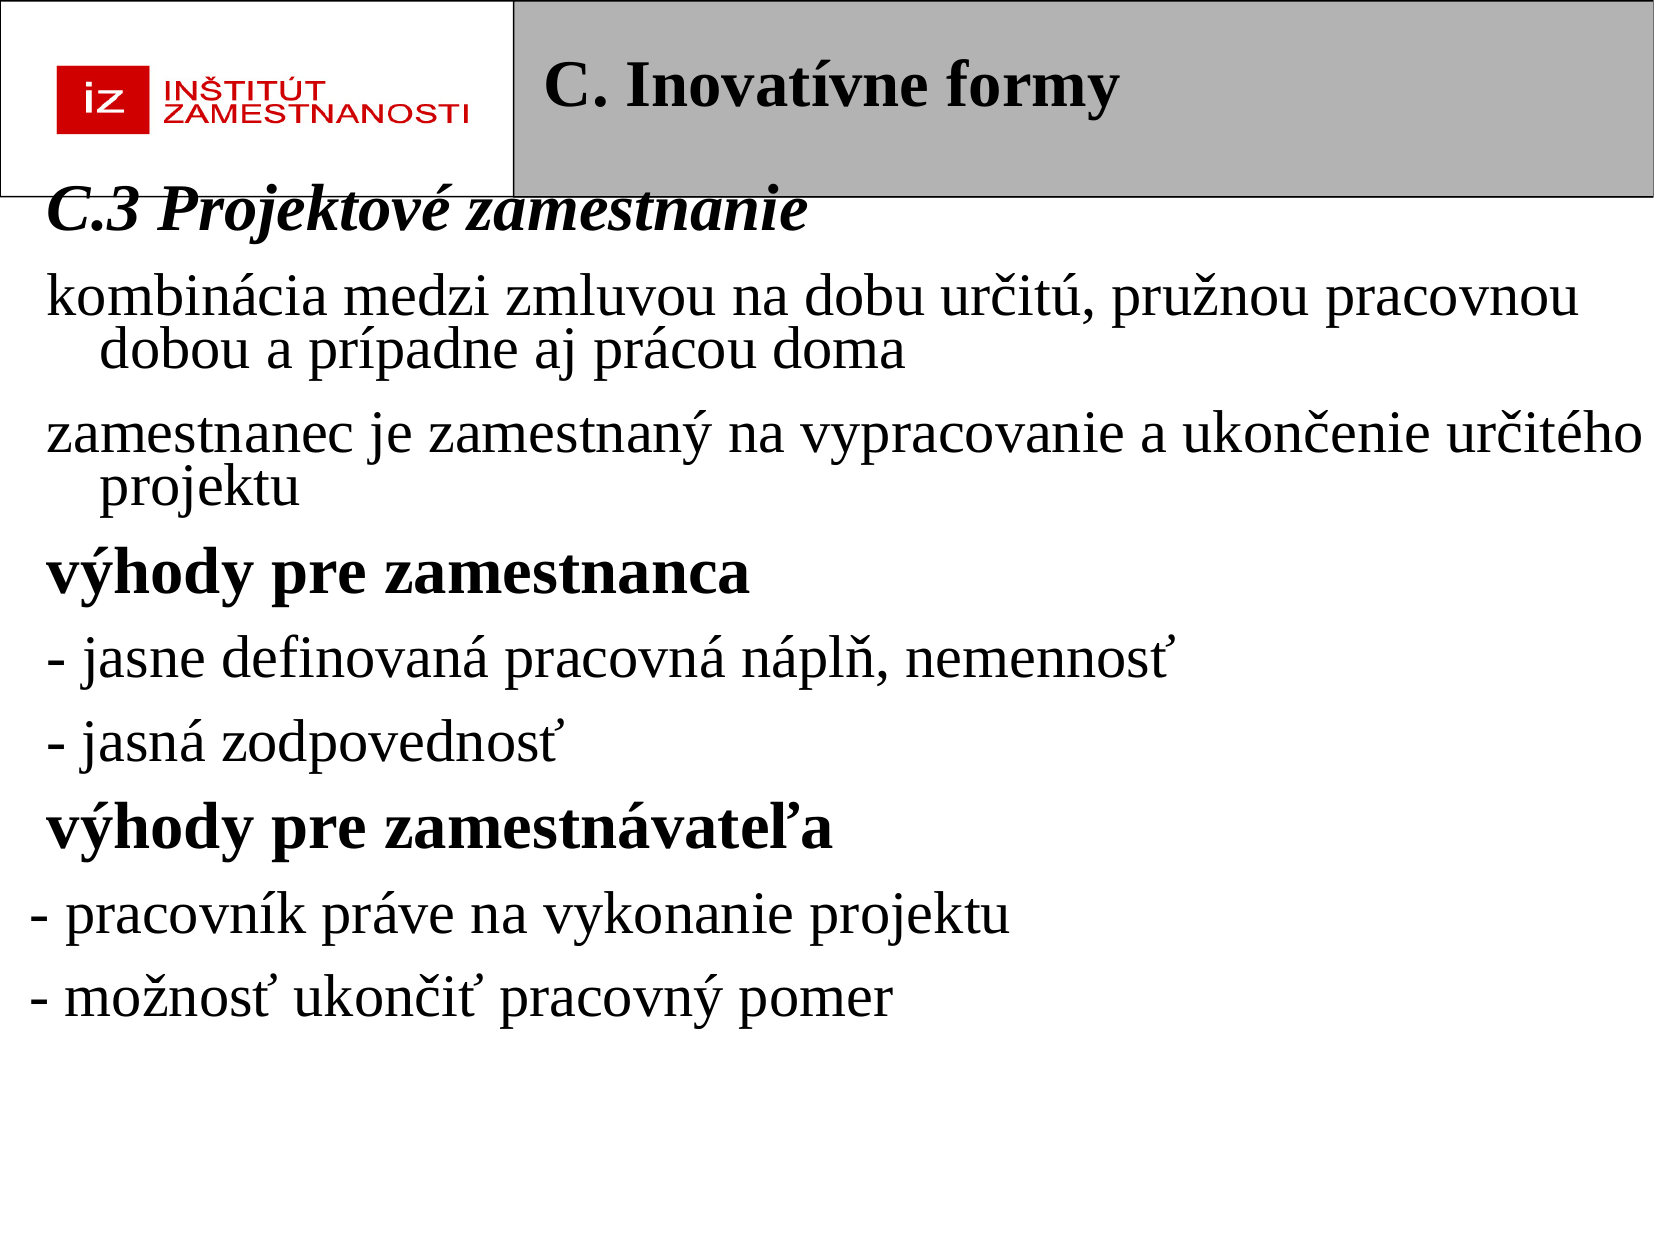

C. Inovatívne formy
# C.3 Projektové zamestnanie
kombinácia medzi zmluvou na dobu určitú, pružnou pracovnou dobou a prípadne aj prácou doma
zamestnanec je zamestnaný na vypracovanie a ukončenie určitého projektu
výhody pre zamestnanca
- jasne definovaná pracovná náplň, nemennosť
- jasná zodpovednosť
výhody pre zamestnávateľa
- pracovník práve na vykonanie projektu
- možnosť ukončiť pracovný pomer